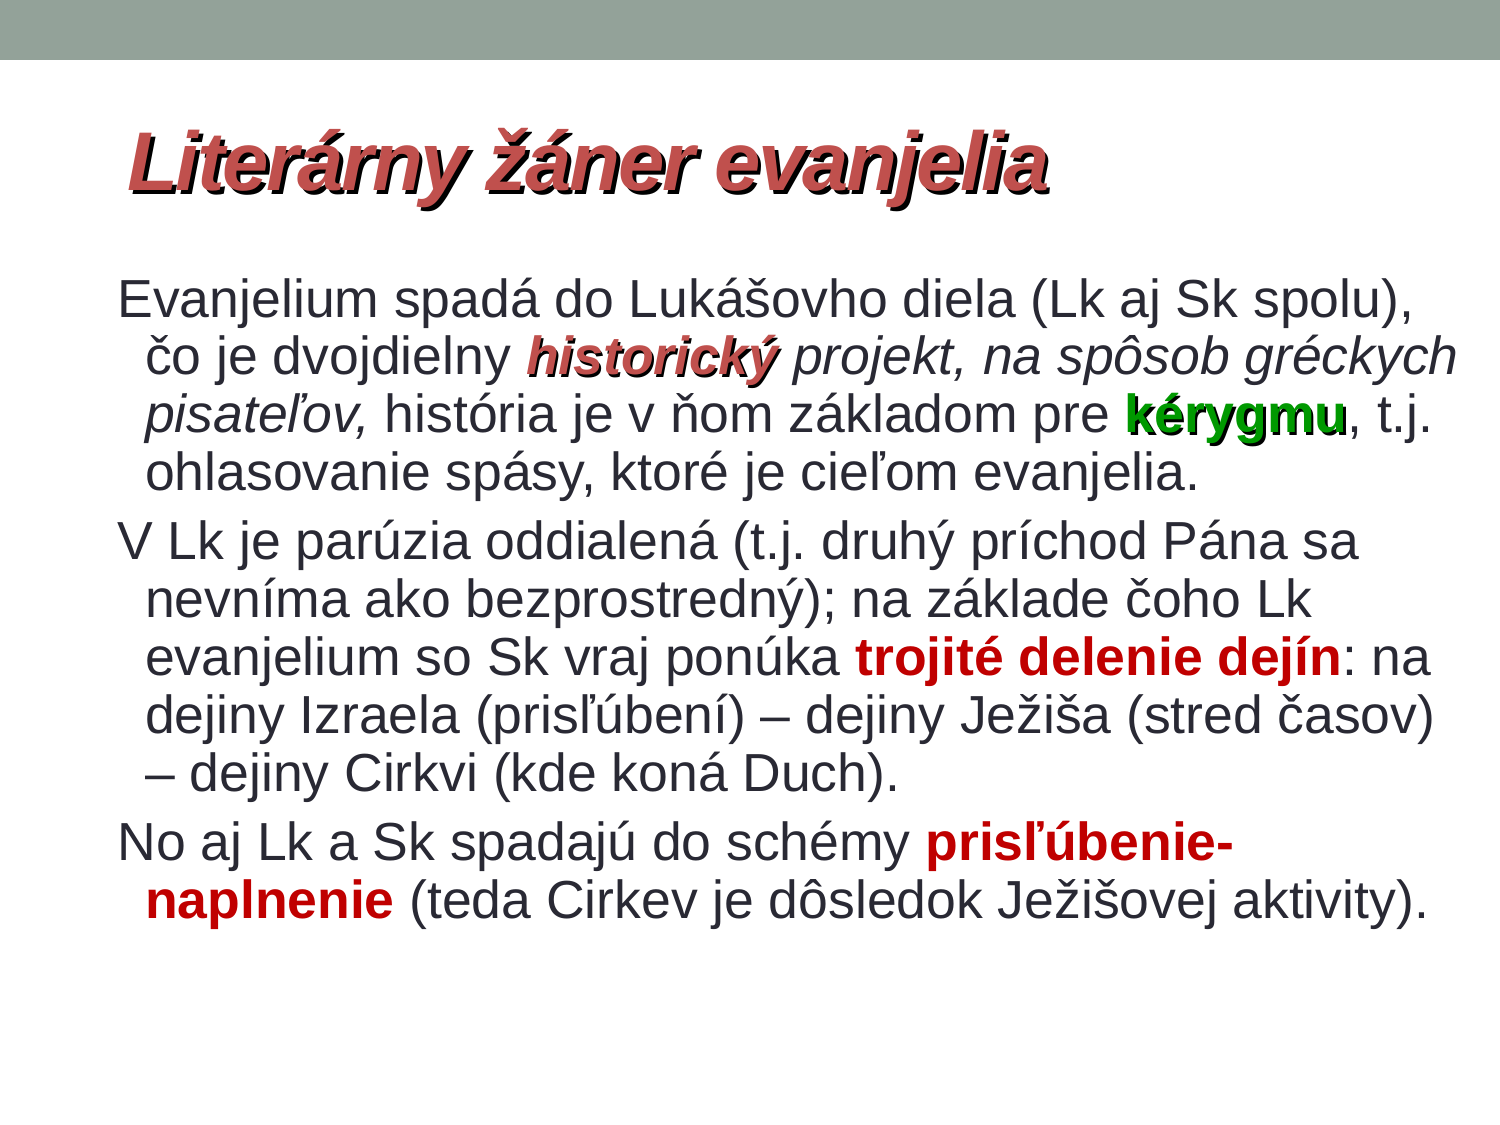

# Literárny žáner evanjelia
Evanjelium spadá do Lukášovho diela (Lk aj Sk spolu), čo je dvojdielny historický projekt, na spôsob gréckych pisateľov, história je v ňom základom pre kérygmu, t.j. ohlasovanie spásy, ktoré je cieľom evanjelia.
V Lk je parúzia oddialená (t.j. druhý príchod Pána sa nevníma ako bezprostredný); na základe čoho Lk evanjelium so Sk vraj ponúka trojité delenie dejín: na dejiny Izraela (prisľúbení) – dejiny Ježiša (stred časov) – dejiny Cirkvi (kde koná Duch).
No aj Lk a Sk spadajú do schémy prisľúbenie- naplnenie (teda Cirkev je dôsledok Ježišovej aktivity).